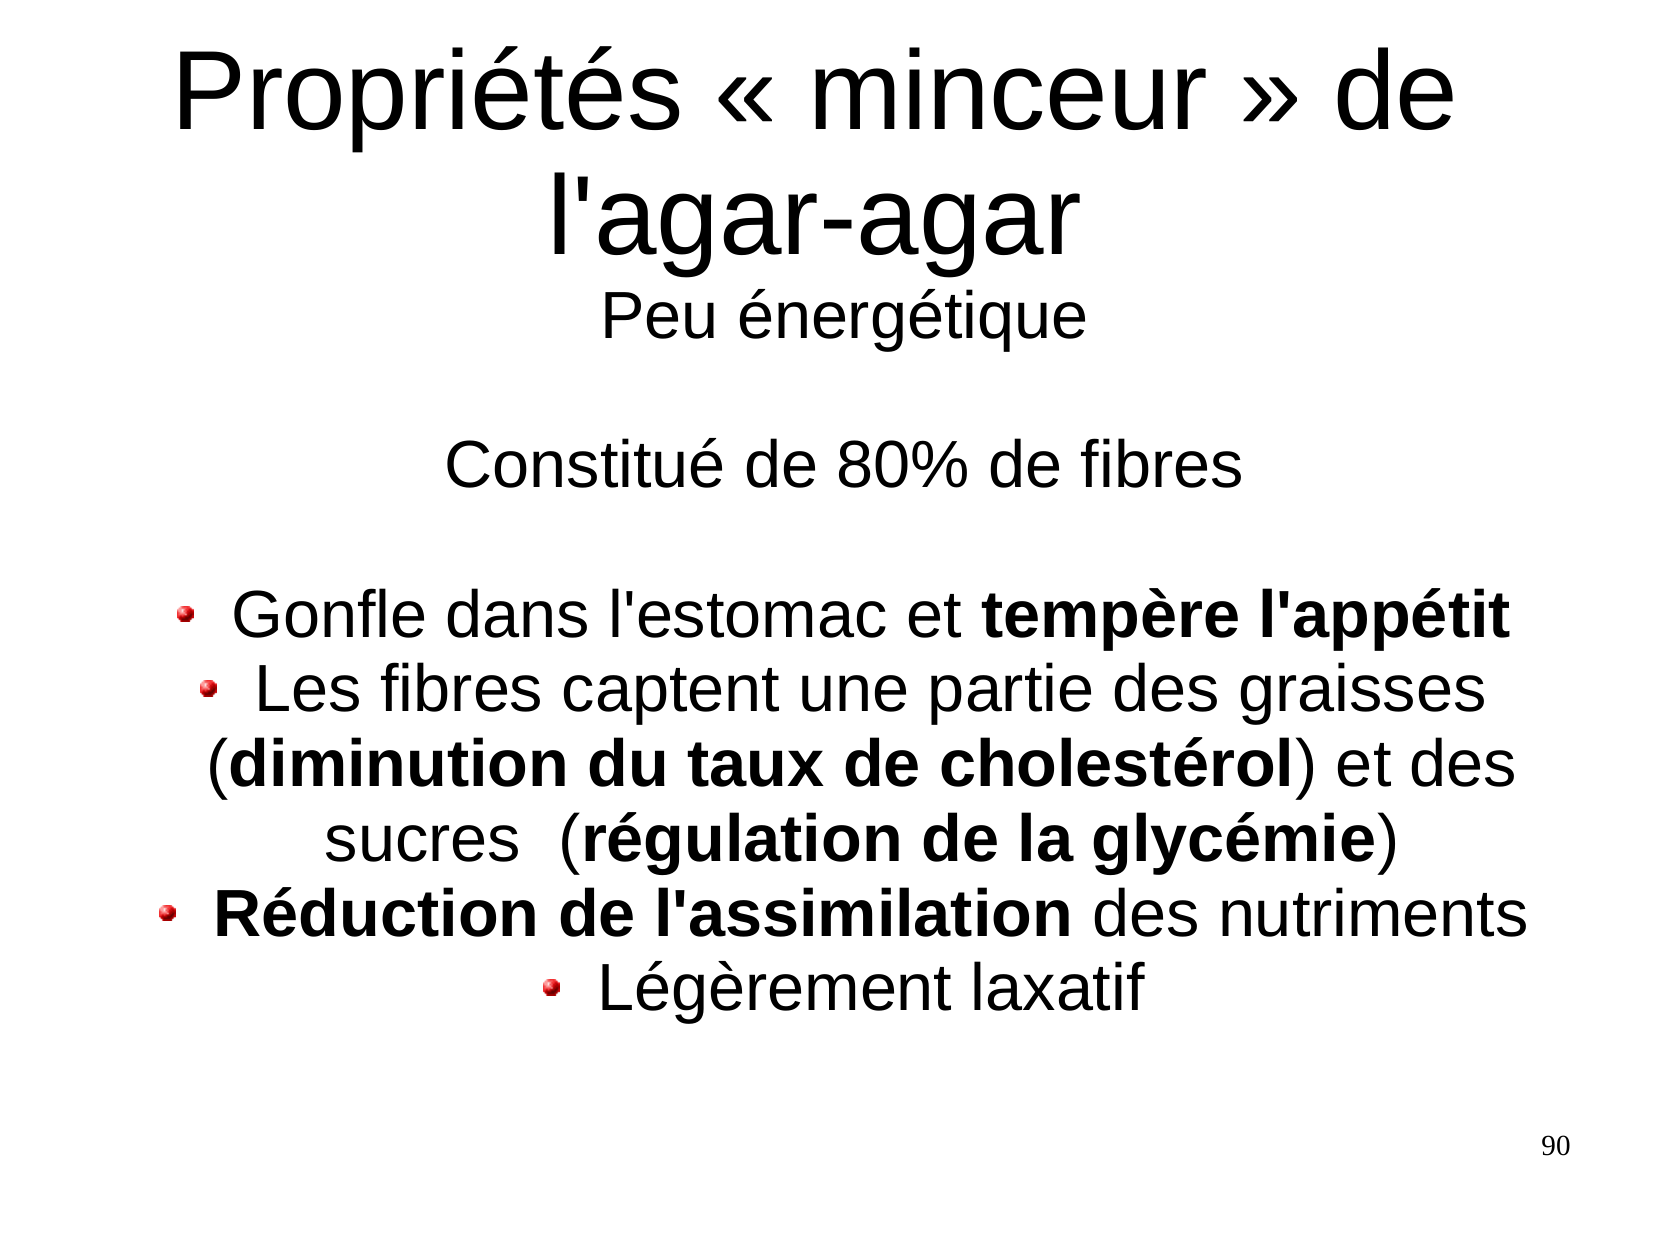

# Propriétés « minceur » de l'agar-agar
Peu énergétique
Constitué de 80% de fibres
 Gonfle dans l'estomac et tempère l'appétit
 Les fibres captent une partie des graisses (diminution du taux de cholestérol) et des sucres (régulation de la glycémie)
 Réduction de l'assimilation des nutriments
 Légèrement laxatif
90